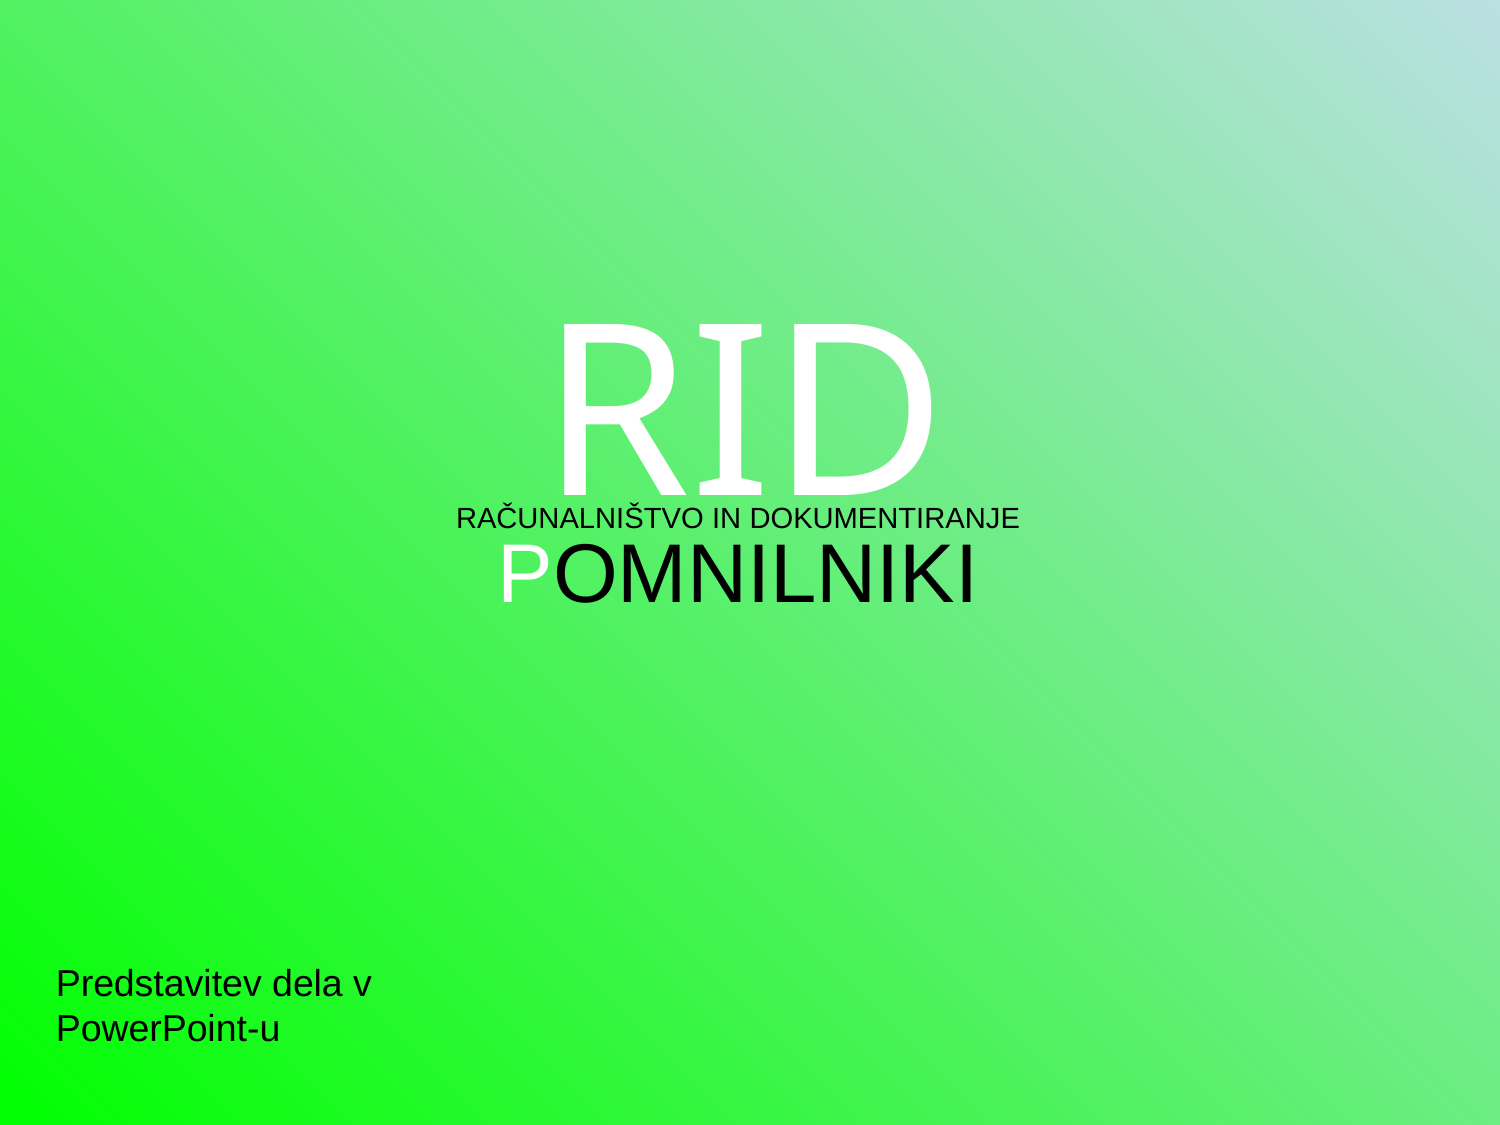

# RID
RAČUNALNIŠTVO IN DOKUMENTIRANJE
POMNILNIKI
Predstavitev dela v
PowerPoint-u